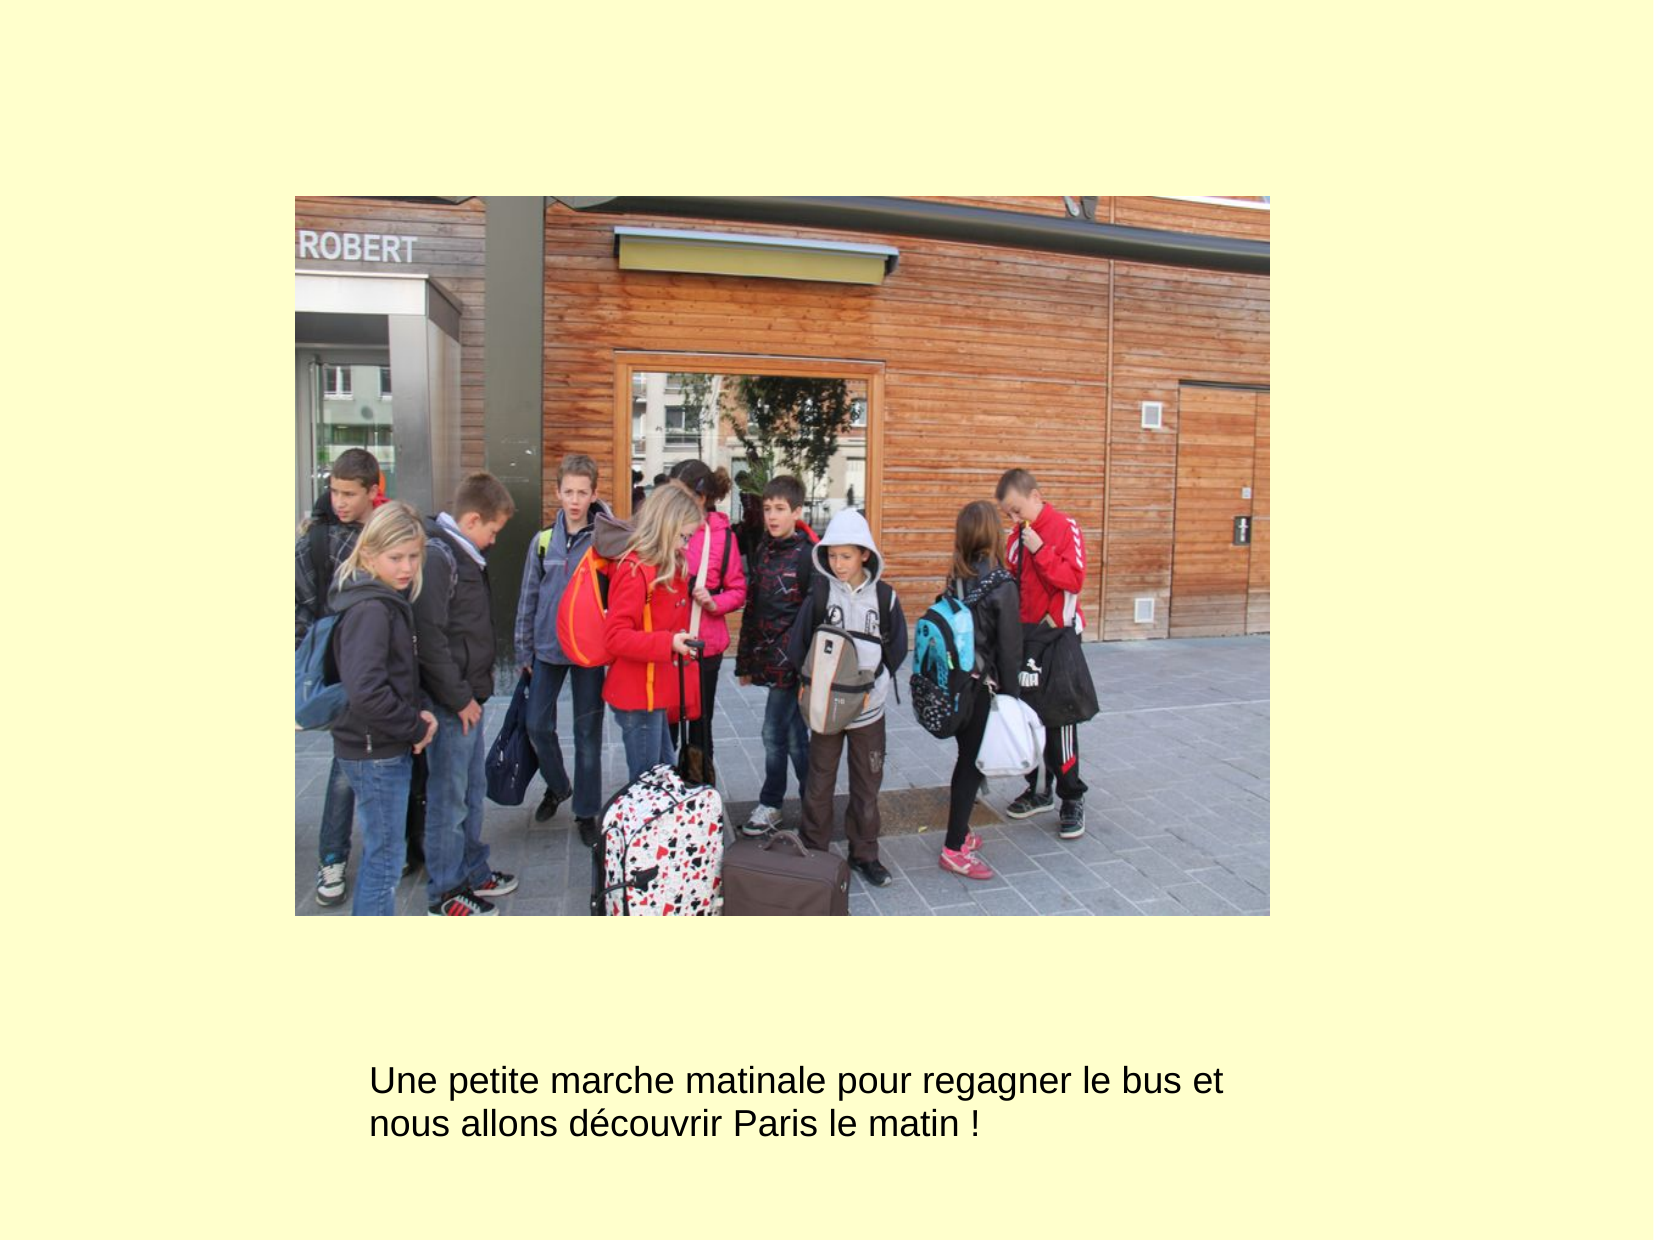

Une petite marche matinale pour regagner le bus et nous allons découvrir Paris le matin !